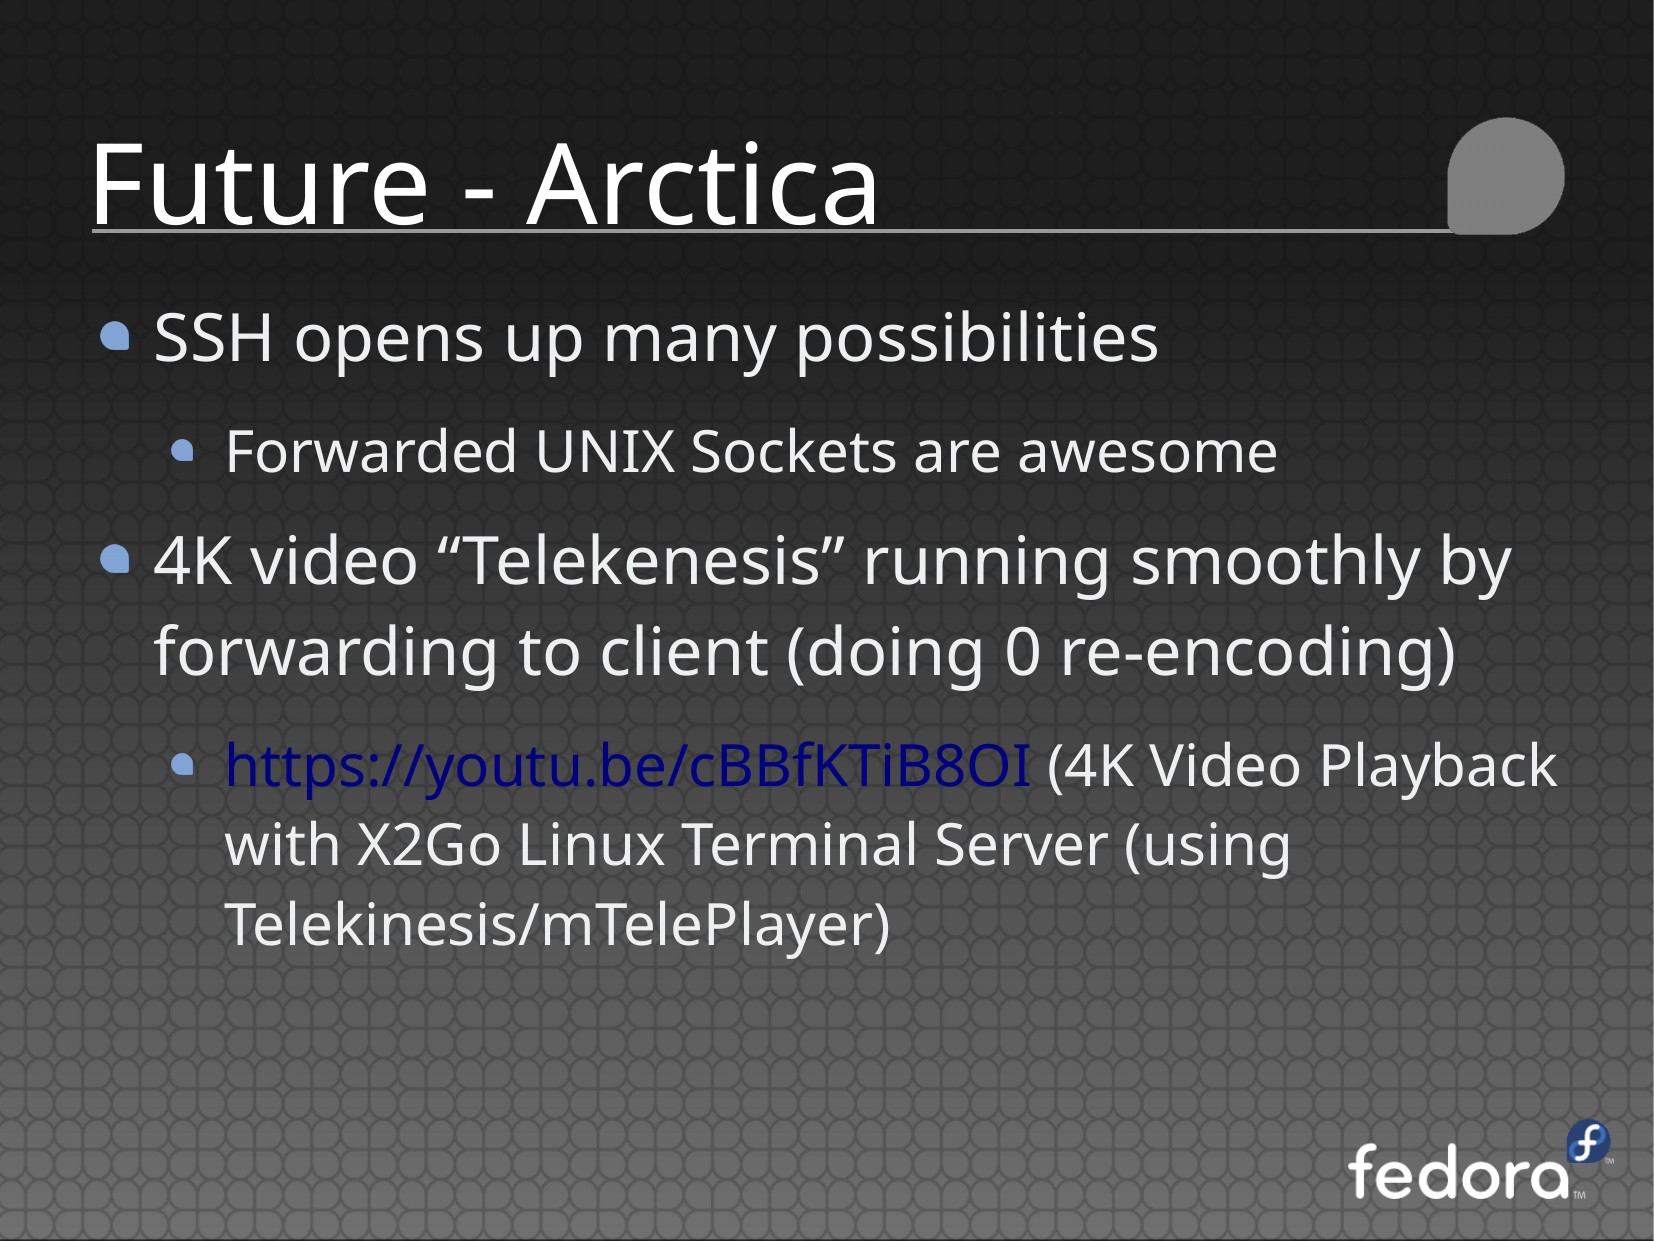

# Future - Arctica
SSH opens up many possibilities
Forwarded UNIX Sockets are awesome
4K video “Telekenesis” running smoothly by forwarding to client (doing 0 re-encoding)
https://youtu.be/cBBfKTiB8OI (4K Video Playback with X2Go Linux Terminal Server (using Telekinesis/mTelePlayer)